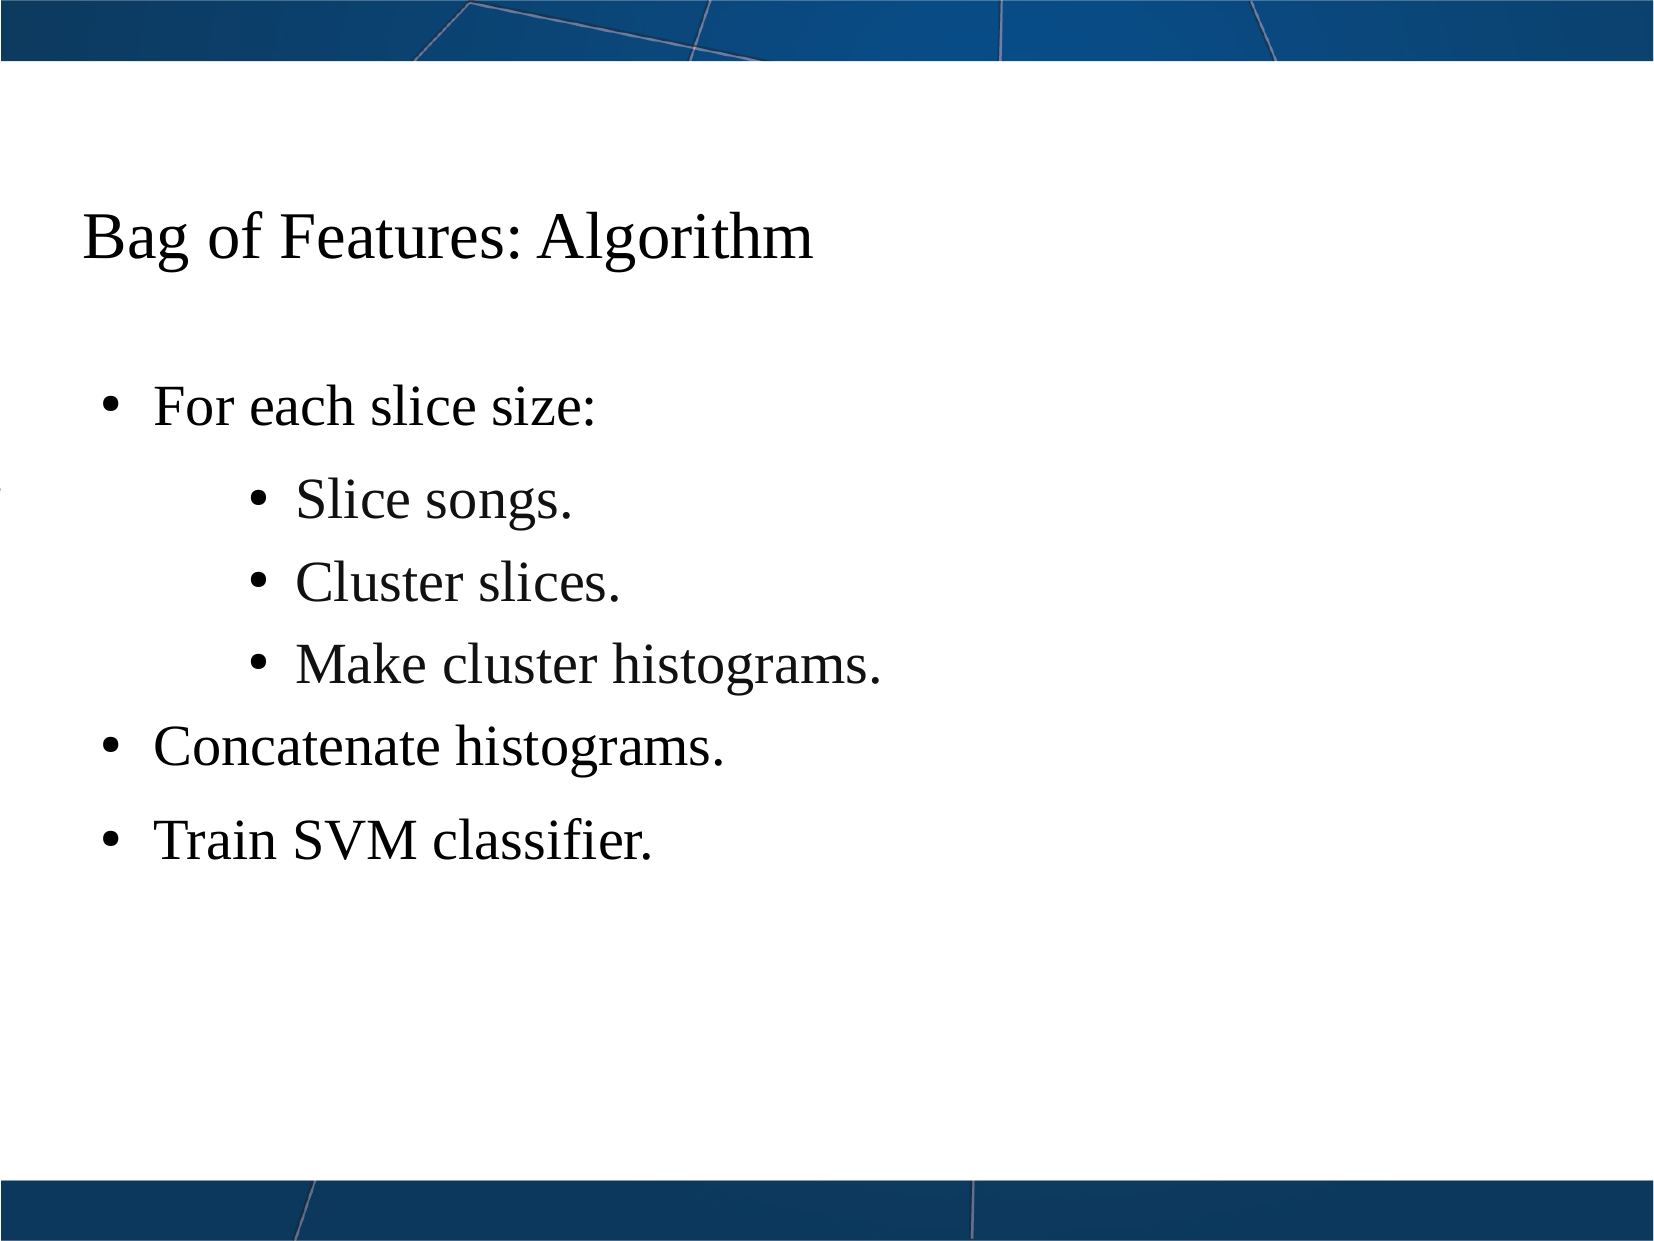

# Bag of Features: Algorithm
For each slice size:
Slice songs.
Cluster slices.
Make cluster histograms.
Concatenate histograms.
Train SVM classifier.